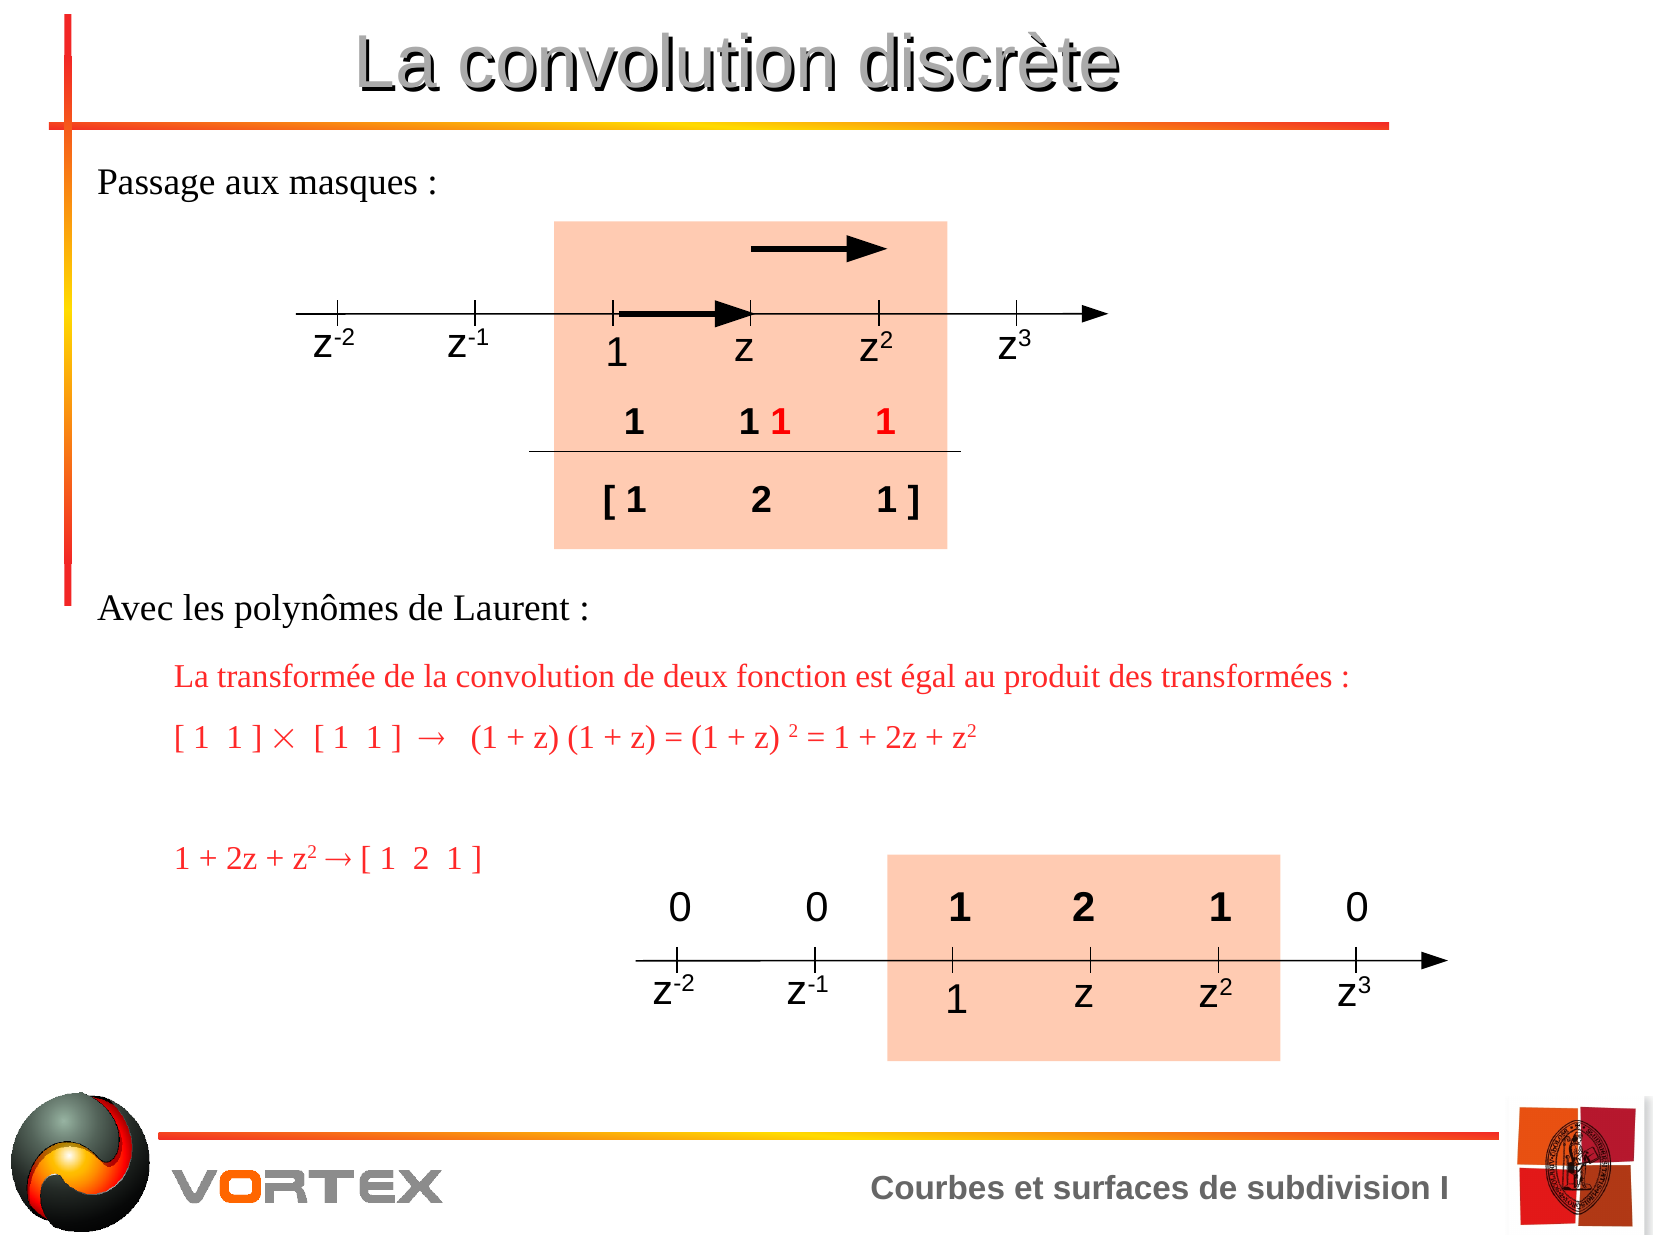

# La convolution discrète
Passage aux masques :
Avec les polynômes de Laurent :
La transformée de la convolution de deux fonction est égal au produit des transformées :
[ 1 1 ]  [ 1 1 ]  (1 + z) (1 + z) = (1 + z) 2 = 1 + 2z + z2
1 + 2z + z2  [ 1 2 1 ]
z-2
z-1
z3
z
z2
1
 1 1 1 1
[ 1 2 1 ]
0
0
1
2
1
0
z-2
z-1
z3
z
z2
1